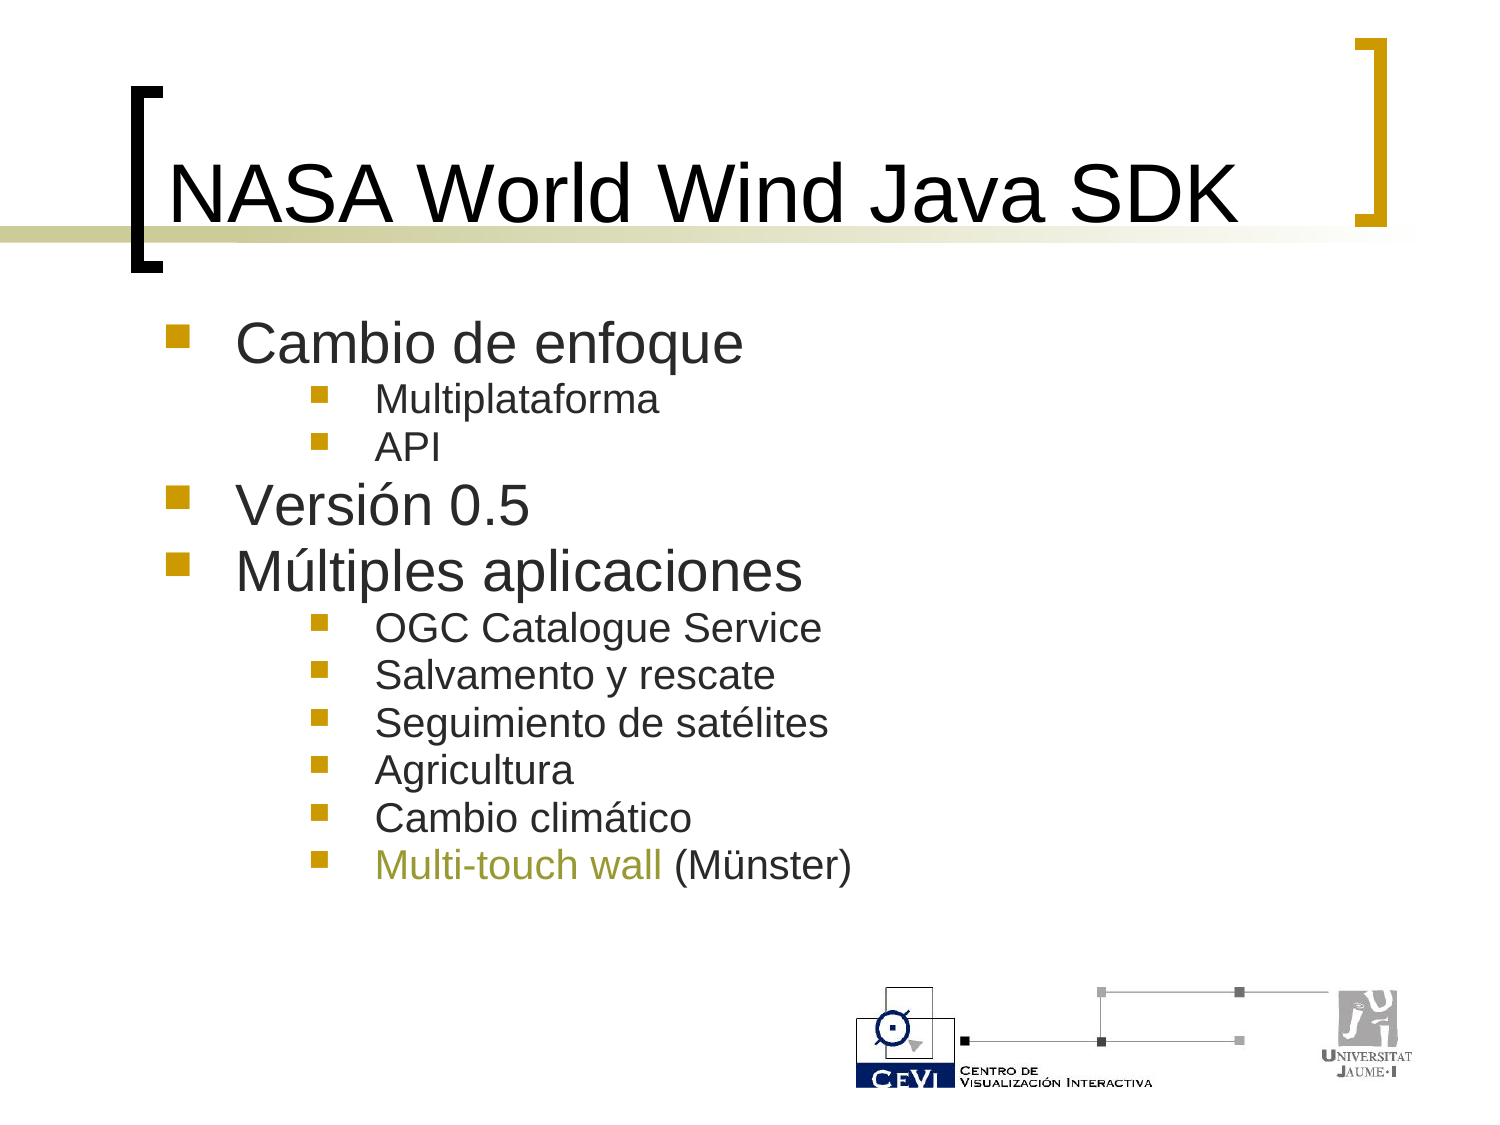

# NASA World Wind Java SDK
Cambio de enfoque
Multiplataforma
API
Versión 0.5
Múltiples aplicaciones
OGC Catalogue Service
Salvamento y rescate
Seguimiento de satélites
Agricultura
Cambio climático
Multi-touch wall (Münster)
16